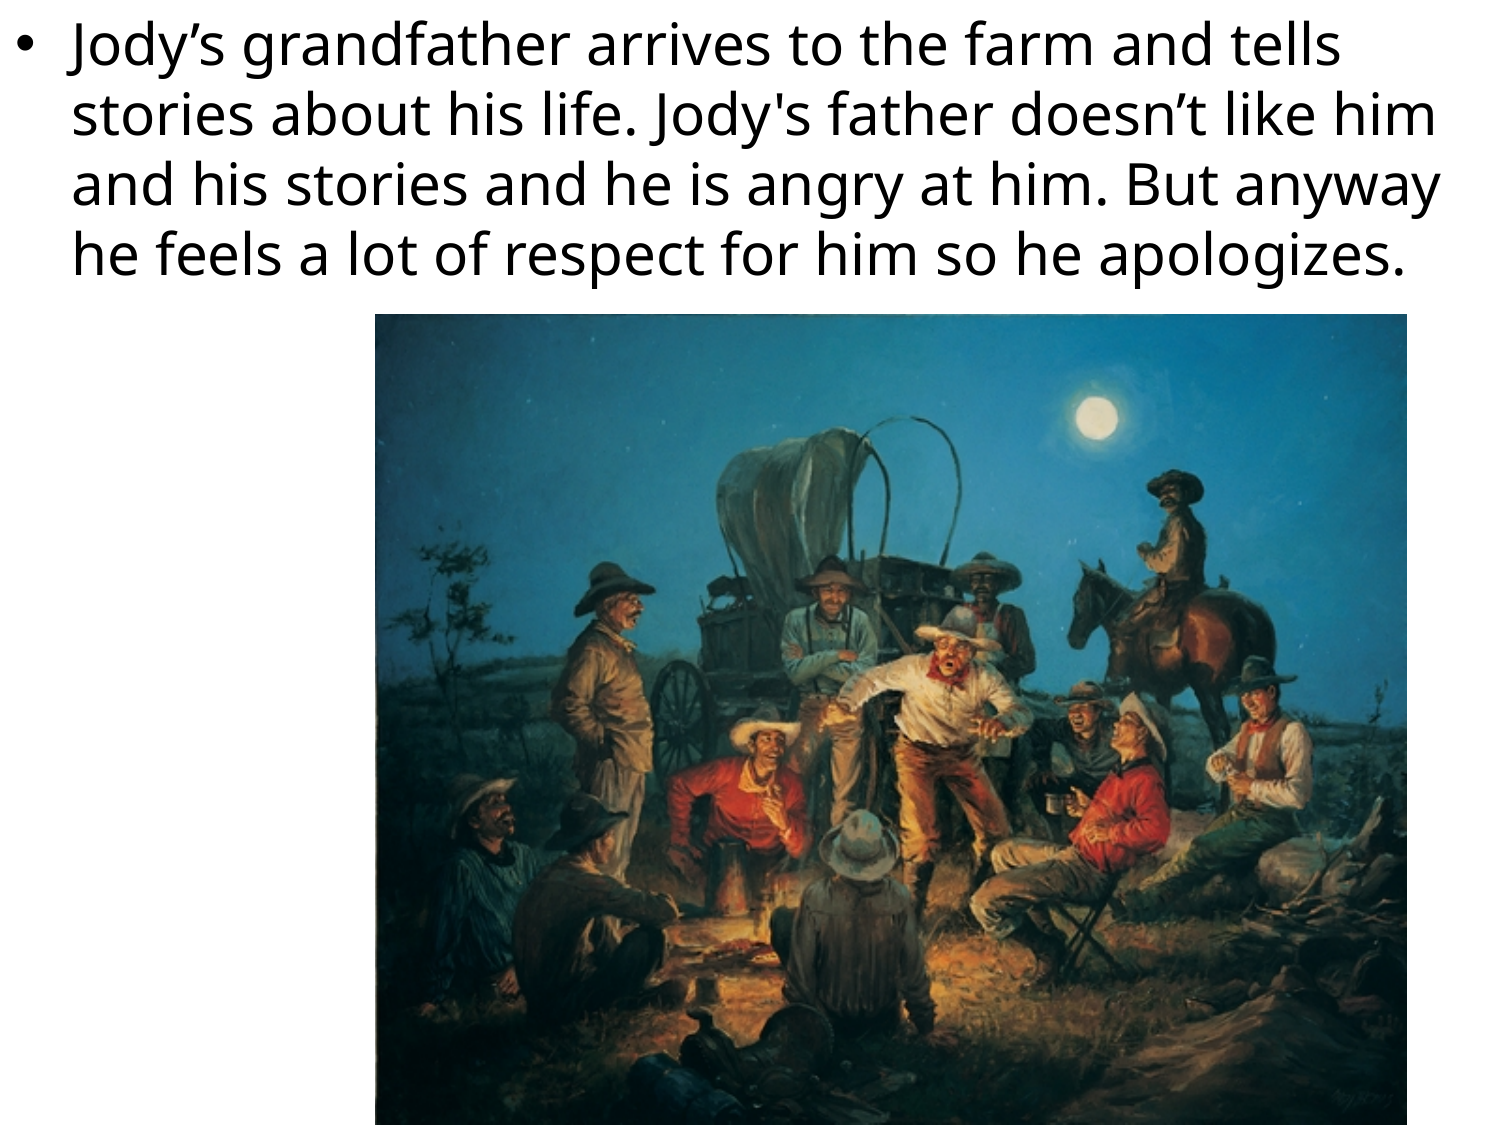

# Jody’s grandfather arrives to the farm and tells stories about his life. Jody's father doesn’t like him and his stories and he is angry at him. But anyway he feels a lot of respect for him so he apologizes.